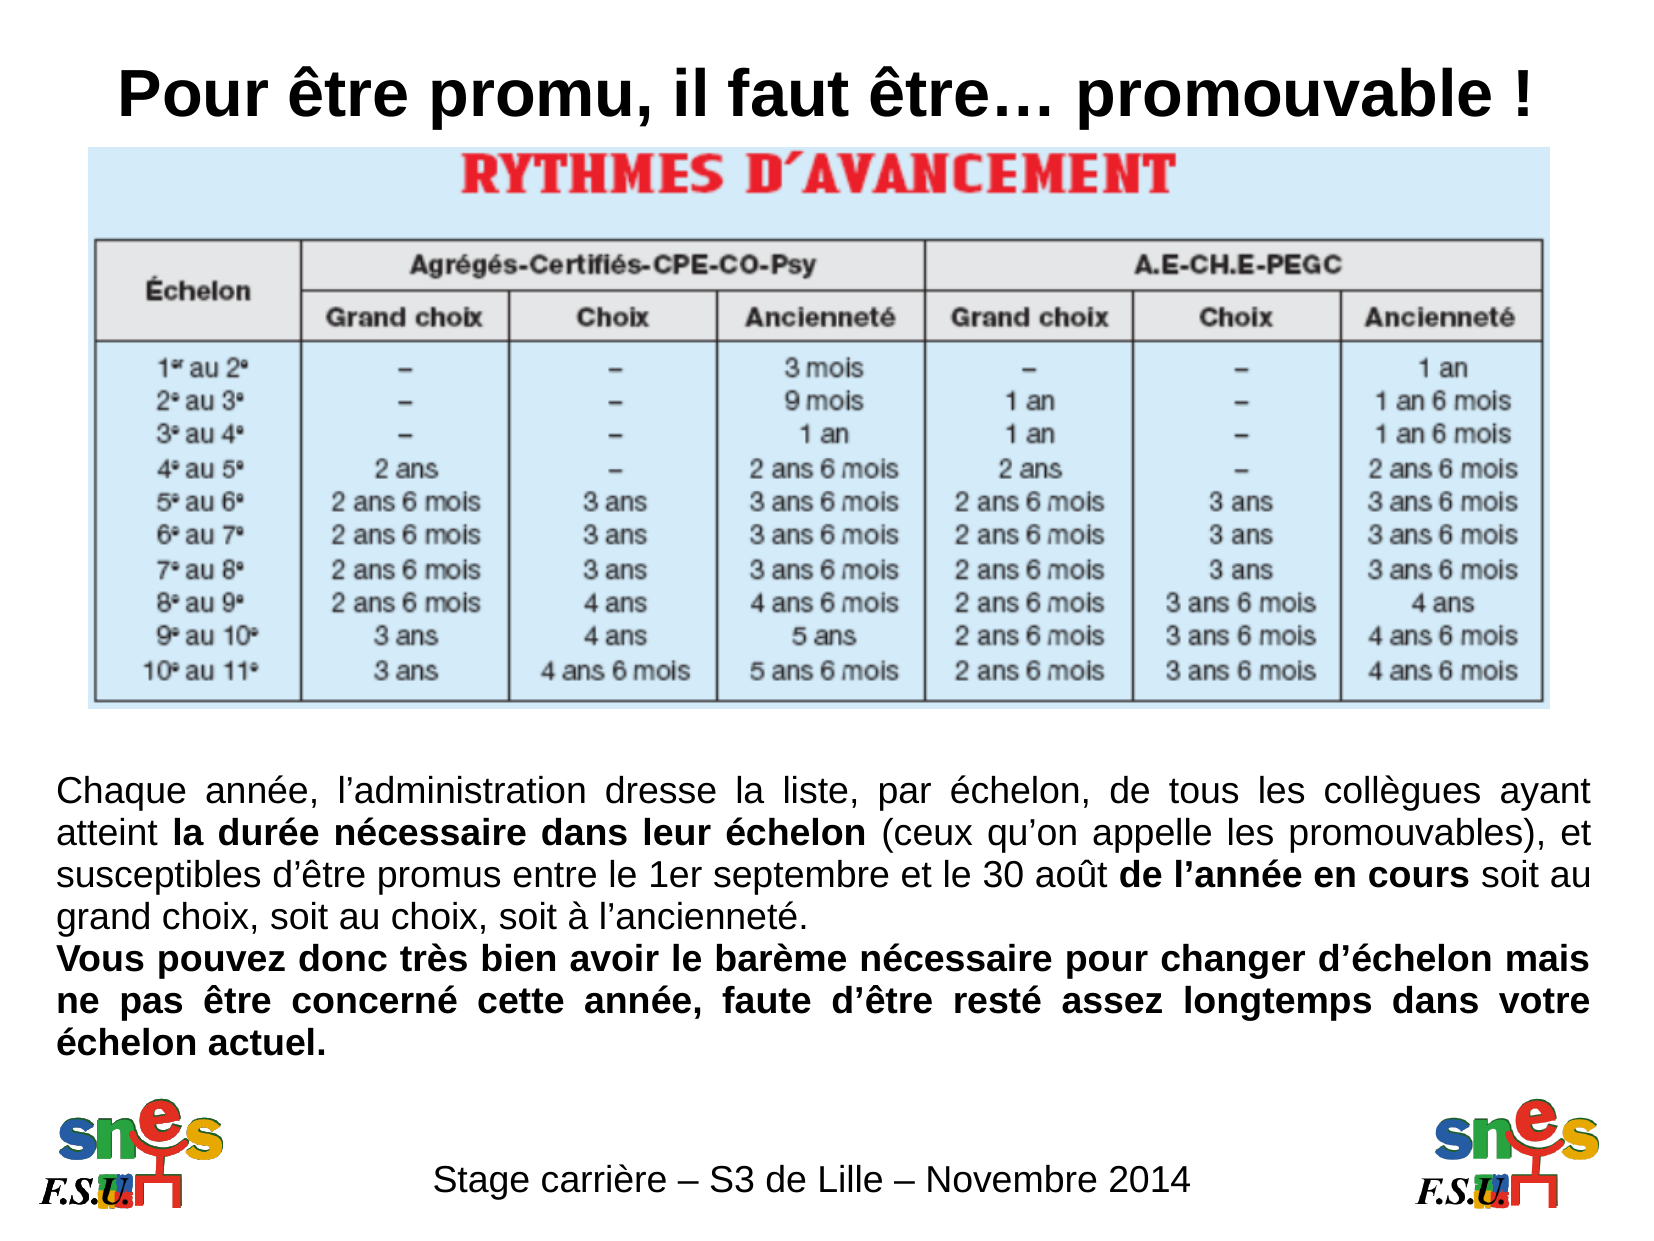

Pour être promu, il faut être… promouvable !
Chaque année, l’administration dresse la liste, par échelon, de tous les collègues ayant atteint la durée nécessaire dans leur échelon (ceux qu’on appelle les promouvables), et susceptibles d’être promus entre le 1er septembre et le 30 août de l’année en cours soit au grand choix, soit au choix, soit à l’ancienneté.
Vous pouvez donc très bien avoir le barème nécessaire pour changer d’échelon mais ne pas être concerné cette année, faute d’être resté assez longtemps dans votre échelon actuel.
Stage carrière – S3 de Lille – Novembre 2014